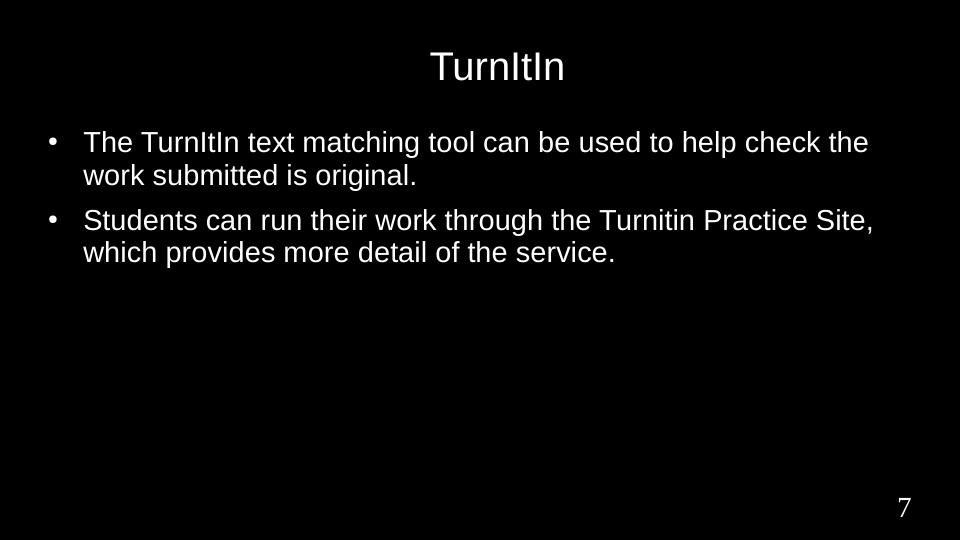

# TurnItIn
The TurnItIn text matching tool can be used to help check the work submitted is original.
Students can run their work through the Turnitin Practice Site, which provides more detail of the service.
7